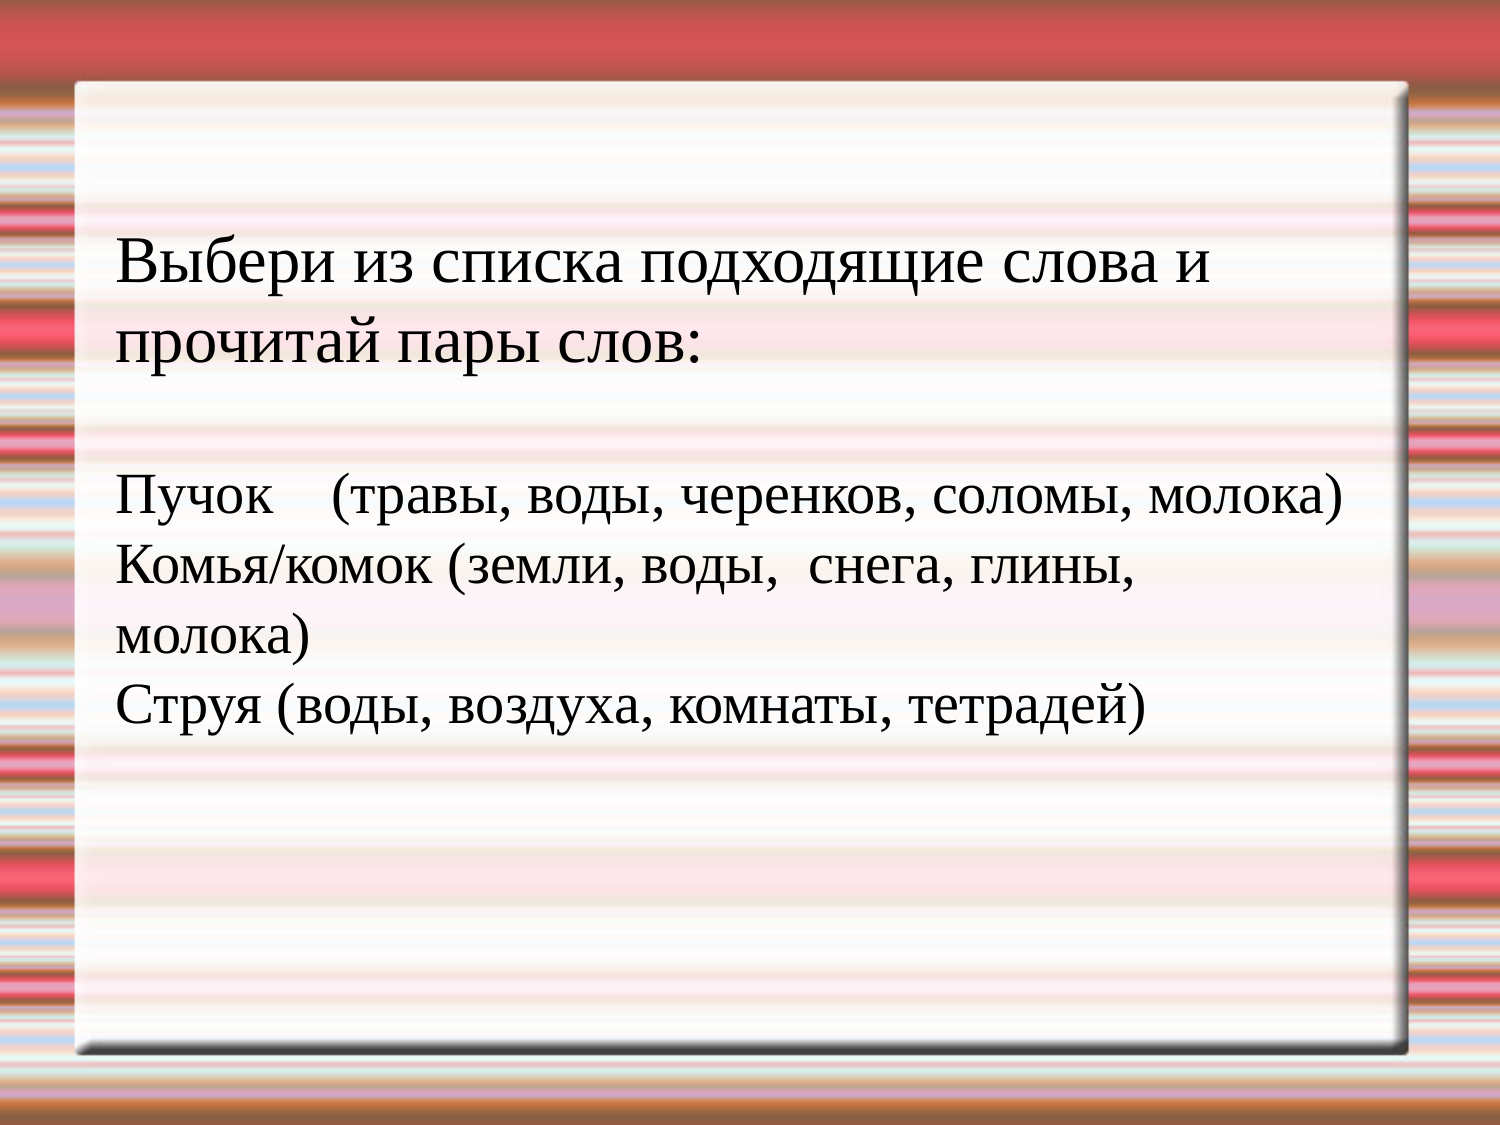

Выбери из списка подходящие слова и прочитай пары слов:
Пучок (травы, воды, черенков, соломы, молока)
Комья/комок (земли, воды, снега, глины, молока)
Струя (воды, воздуха, комнаты, тетрадей)